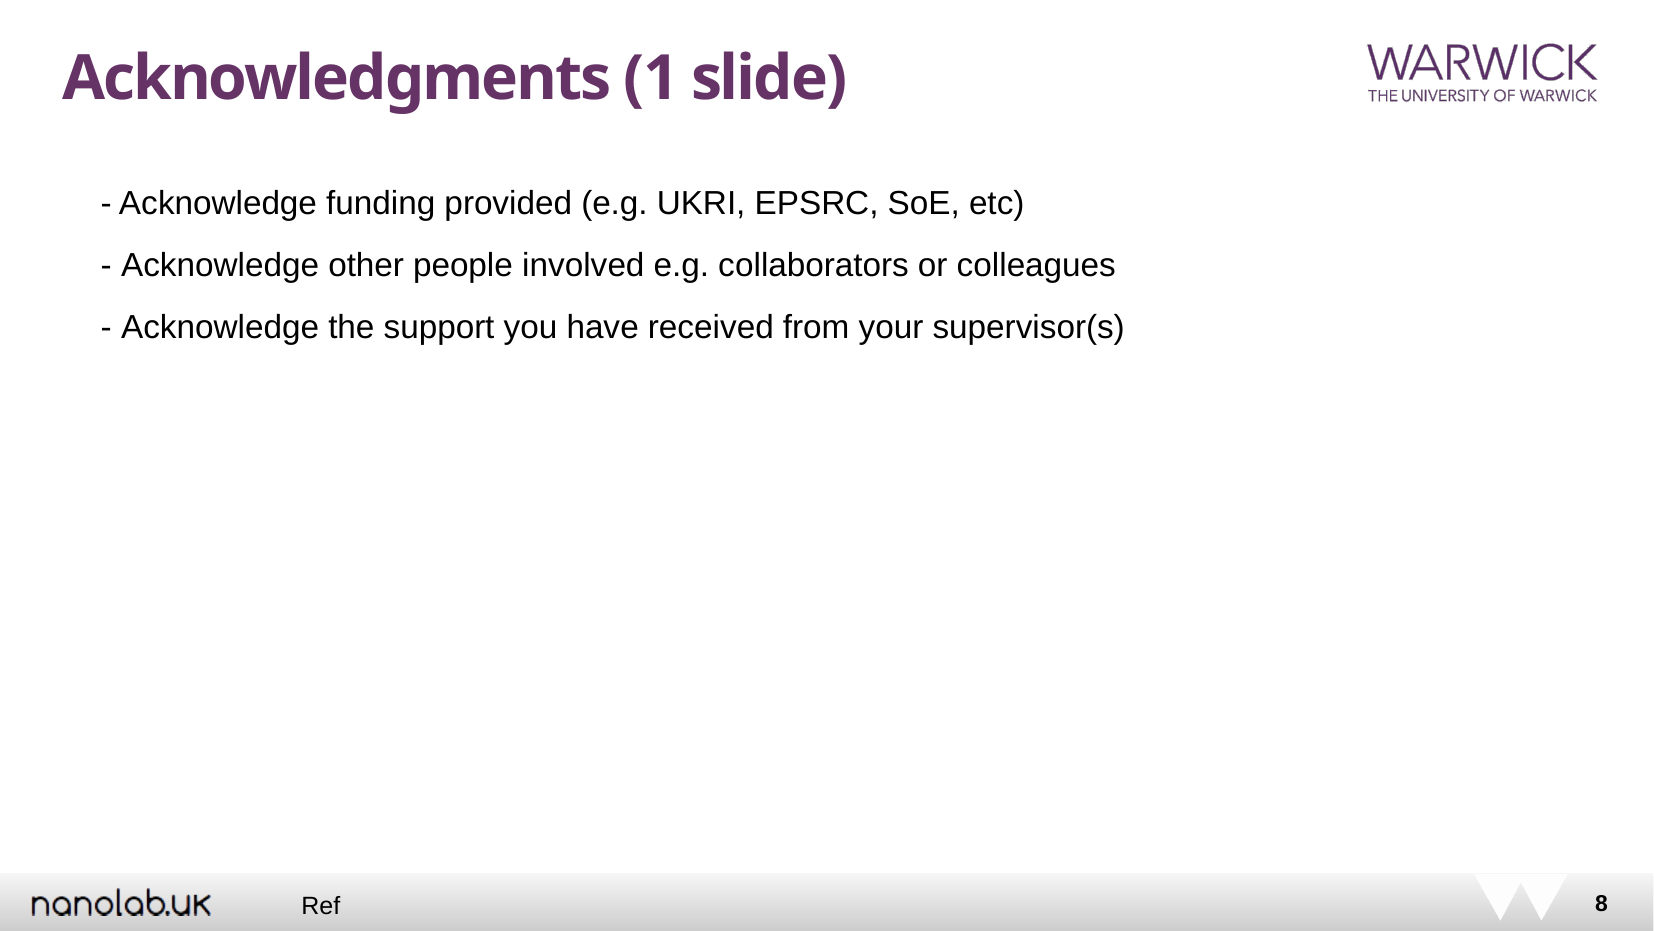

Acknowledgments (1 slide)
- Acknowledge funding provided (e.g. UKRI, EPSRC, SoE, etc)
- Acknowledge other people involved e.g. collaborators or colleagues
- Acknowledge the support you have received from your supervisor(s)
Ref